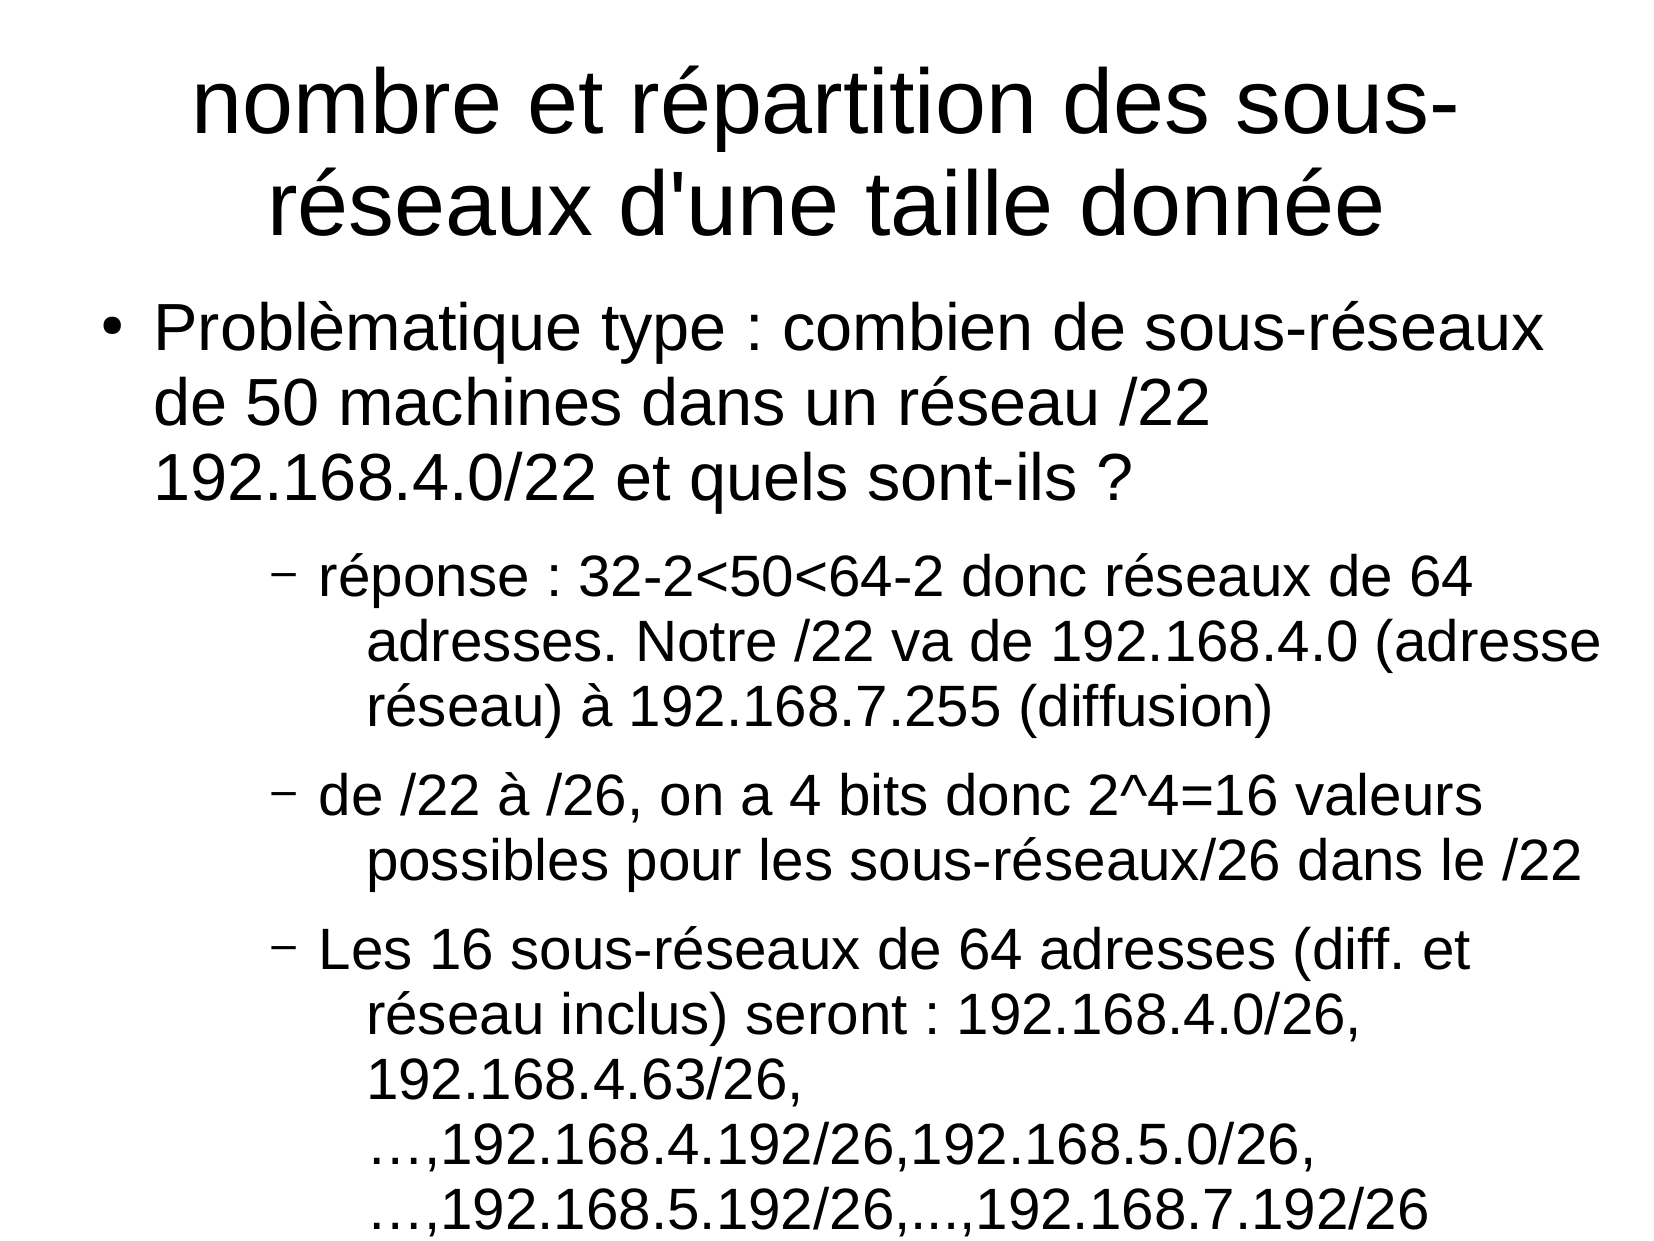

# nombre et répartition des sous-réseaux d'une taille donnée
Problèmatique type : combien de sous-réseaux de 50 machines dans un réseau /22 192.168.4.0/22 et quels sont-ils ?
réponse : 32-2<50<64-2 donc réseaux de 64 adresses. Notre /22 va de 192.168.4.0 (adresse réseau) à 192.168.7.255 (diffusion)
de /22 à /26, on a 4 bits donc 2^4=16 valeurs possibles pour les sous-réseaux/26 dans le /22
Les 16 sous-réseaux de 64 adresses (diff. et réseau inclus) seront : 192.168.4.0/26, 192.168.4.63/26, …,192.168.4.192/26,192.168.5.0/26, …,192.168.5.192/26,...,192.168.7.192/26